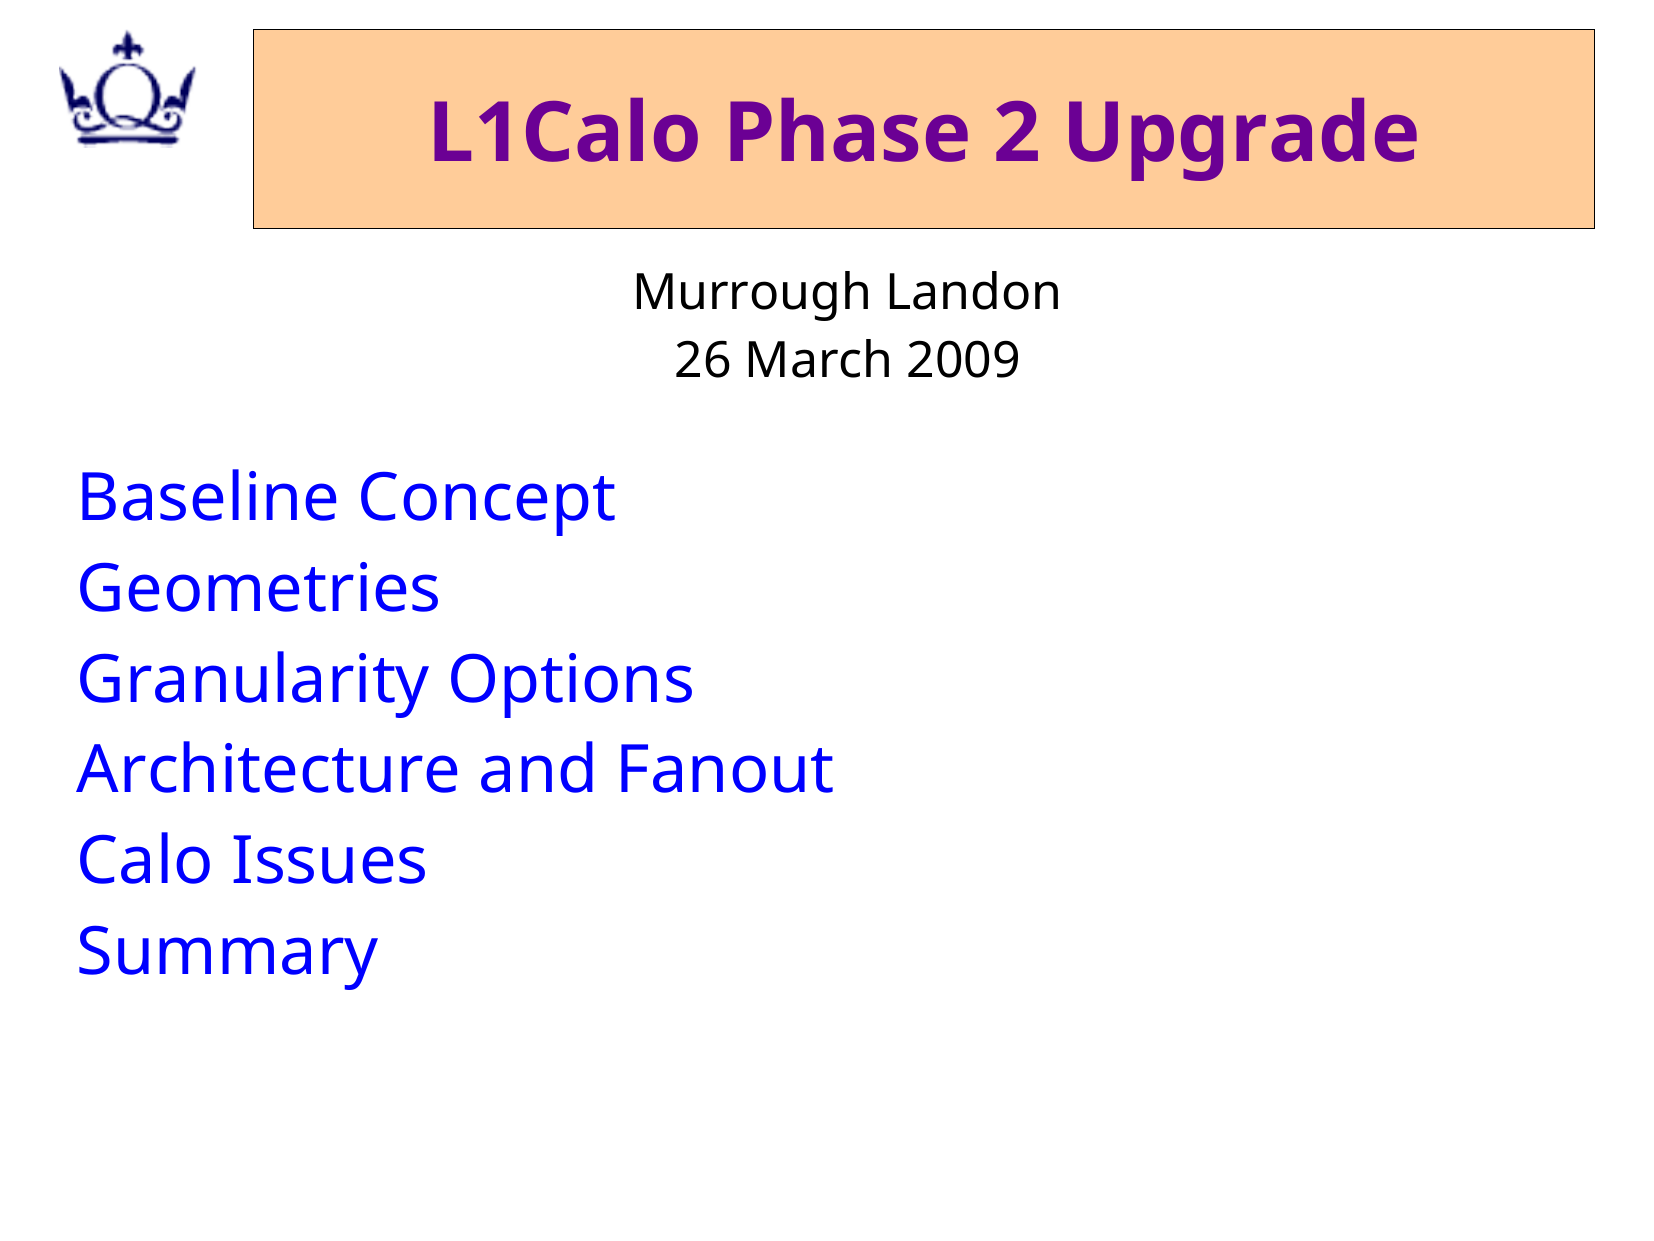

# L1Calo Phase 2 Upgrade
Murrough Landon
26 March 2009
Baseline Concept
Geometries
Granularity Options
Architecture and Fanout
Calo Issues
Summary